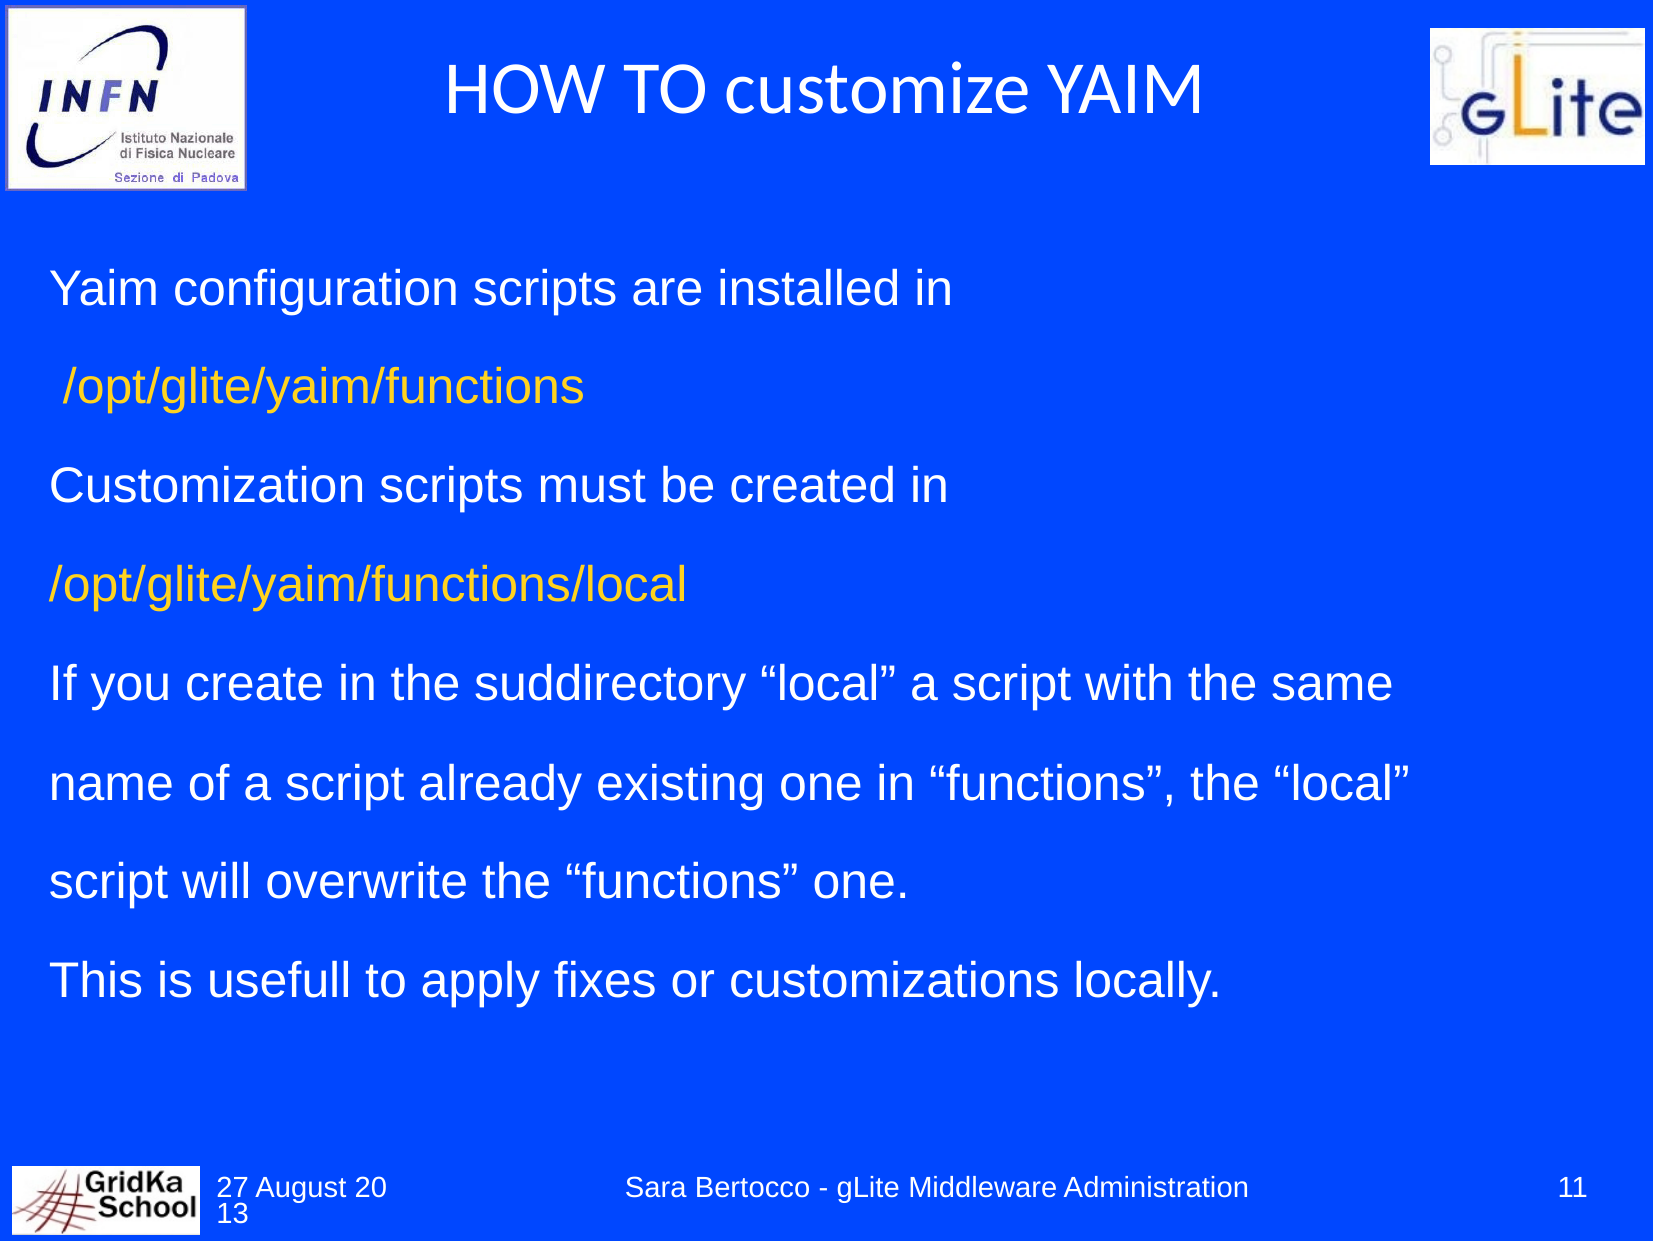

# HOW TO customize YAIM
Yaim configuration scripts are installed in
 /opt/glite/yaim/functions
Customization scripts must be created in
/opt/glite/yaim/functions/local
If you create in the suddirectory “local” a script with the same
name of a script already existing one in “functions”, the “local”
script will overwrite the “functions” one.
This is usefull to apply fixes or customizations locally.
27 August 2013
Sara Bertocco - gLite Middleware Administration
11